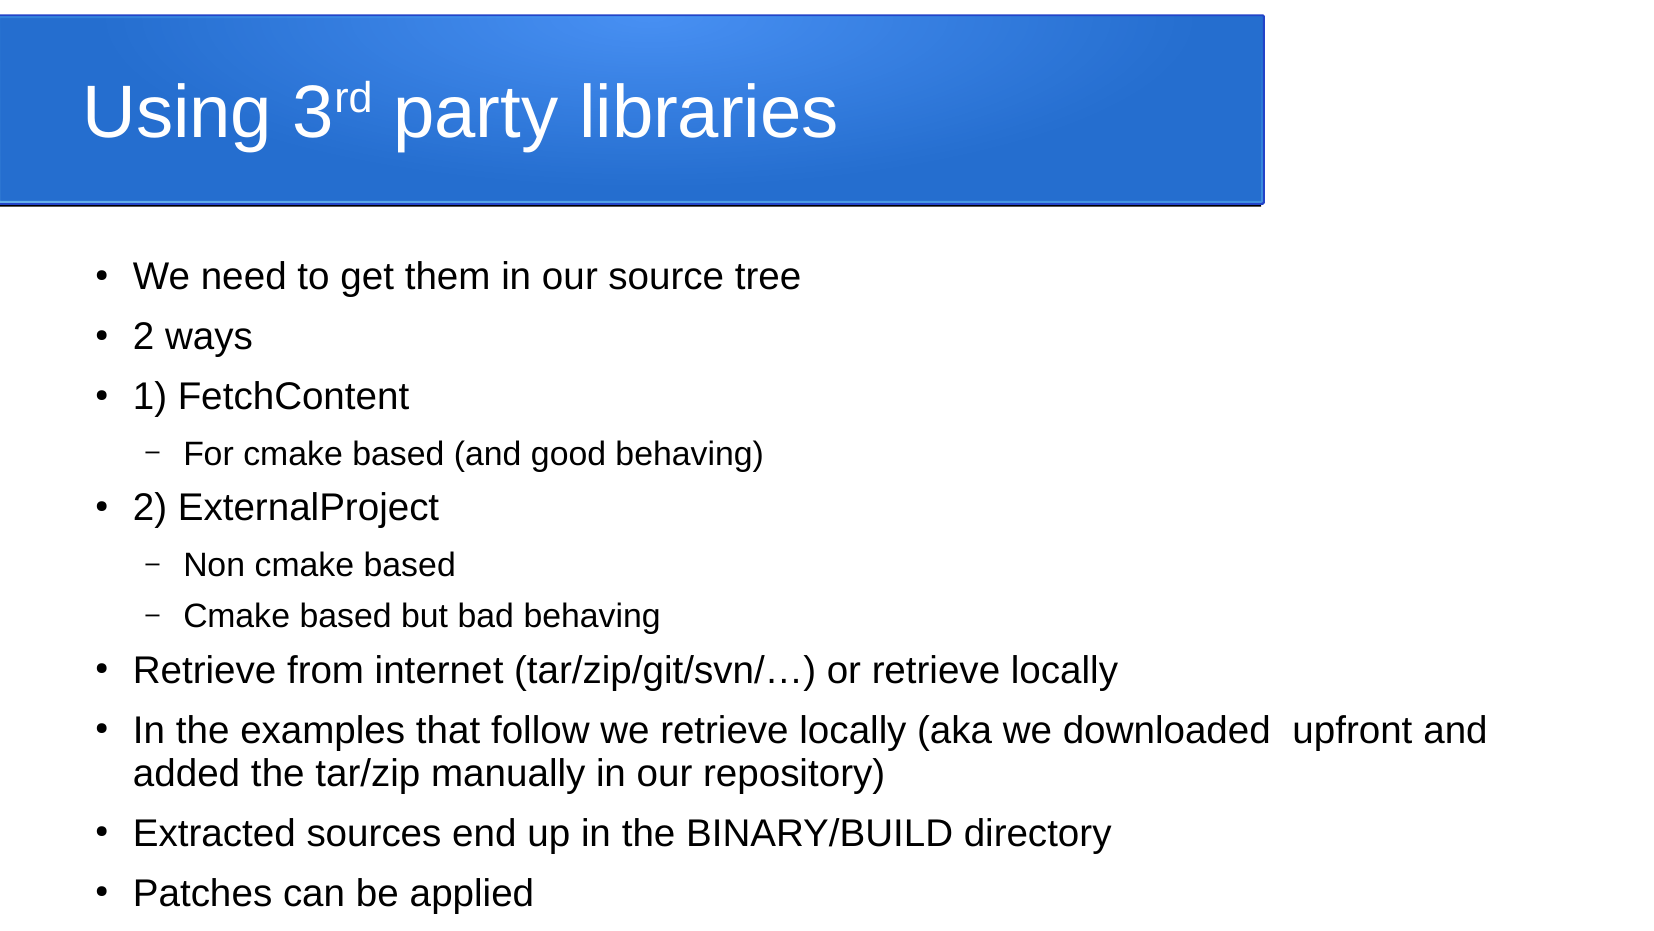

# Using 3rd party libraries
We need to get them in our source tree
2 ways
1) FetchContent
For cmake based (and good behaving)
2) ExternalProject
Non cmake based
Cmake based but bad behaving
Retrieve from internet (tar/zip/git/svn/…) or retrieve locally
In the examples that follow we retrieve locally (aka we downloaded upfront and added the tar/zip manually in our repository)
Extracted sources end up in the BINARY/BUILD directory
Patches can be applied